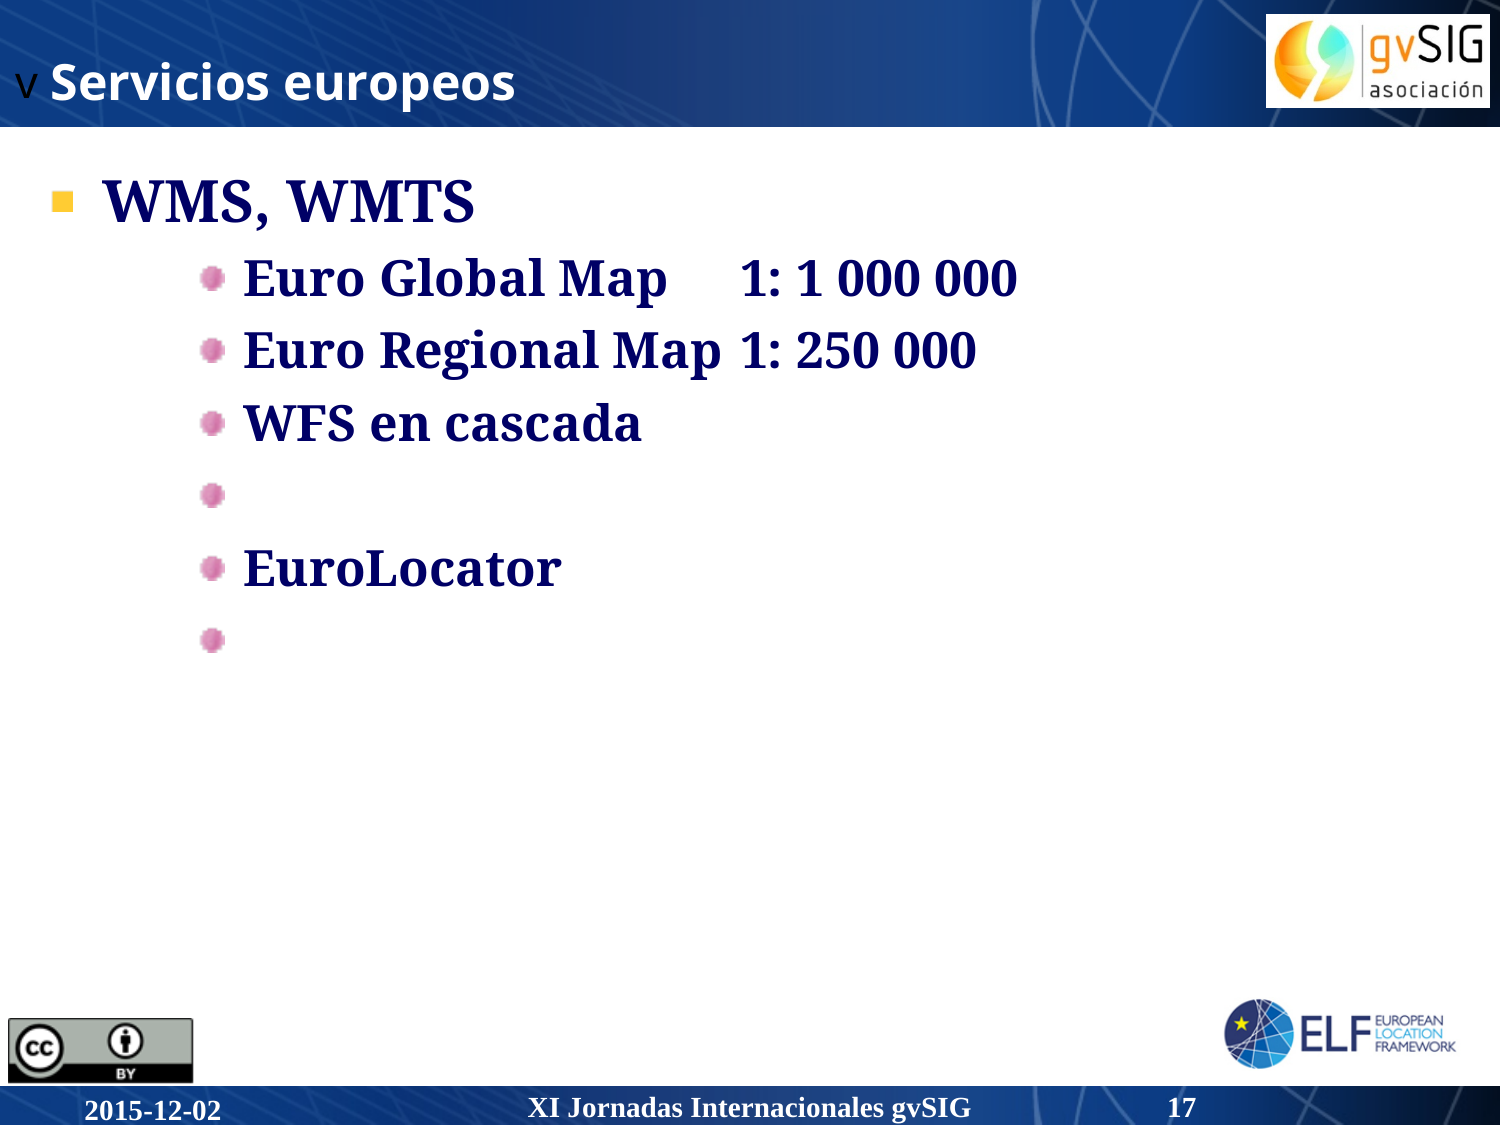

# Servicios europeos
WMS, WMTS
Euro Global Map	1: 1 000 000
Euro Regional Map	1: 250 000
WFS en cascada
EuroLocator